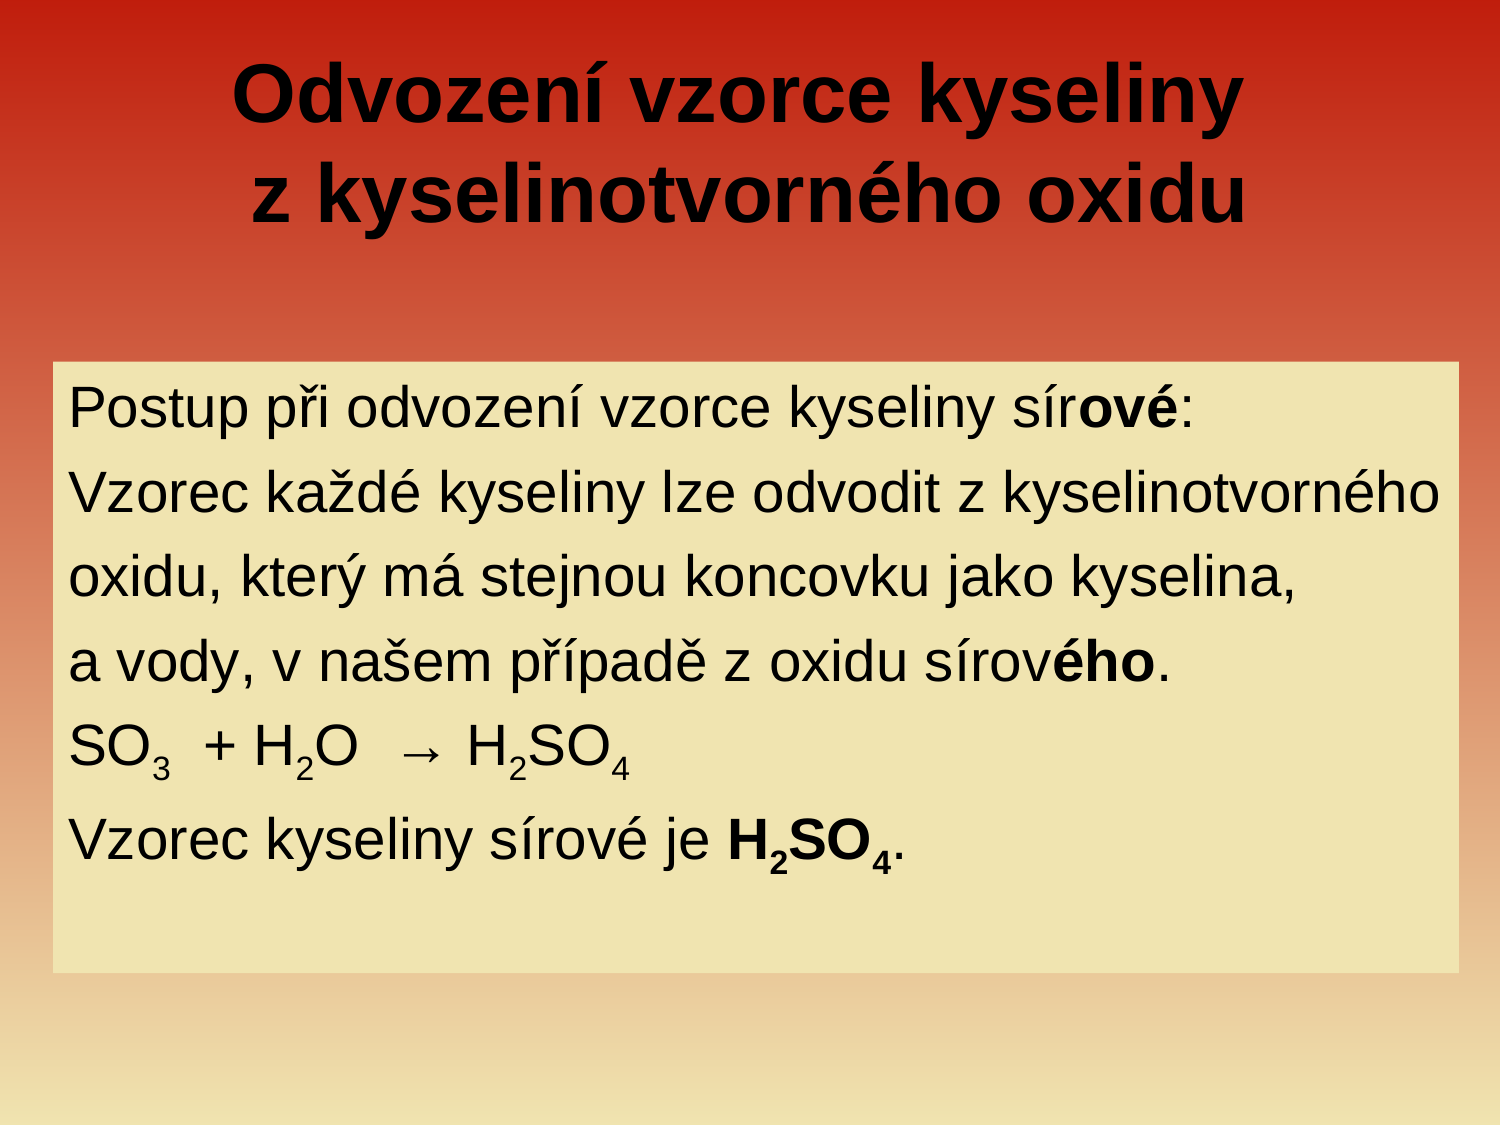

# Odvození vzorce kyseliny z kyselinotvorného oxidu
Postup při odvození vzorce kyseliny sírové:
Vzorec každé kyseliny lze odvodit z kyselinotvorného
oxidu, který má stejnou koncovku jako kyselina,
a vody, v našem případě z oxidu sírového.
SO3 + H2O → H2SO4
Vzorec kyseliny sírové je H2SO4.